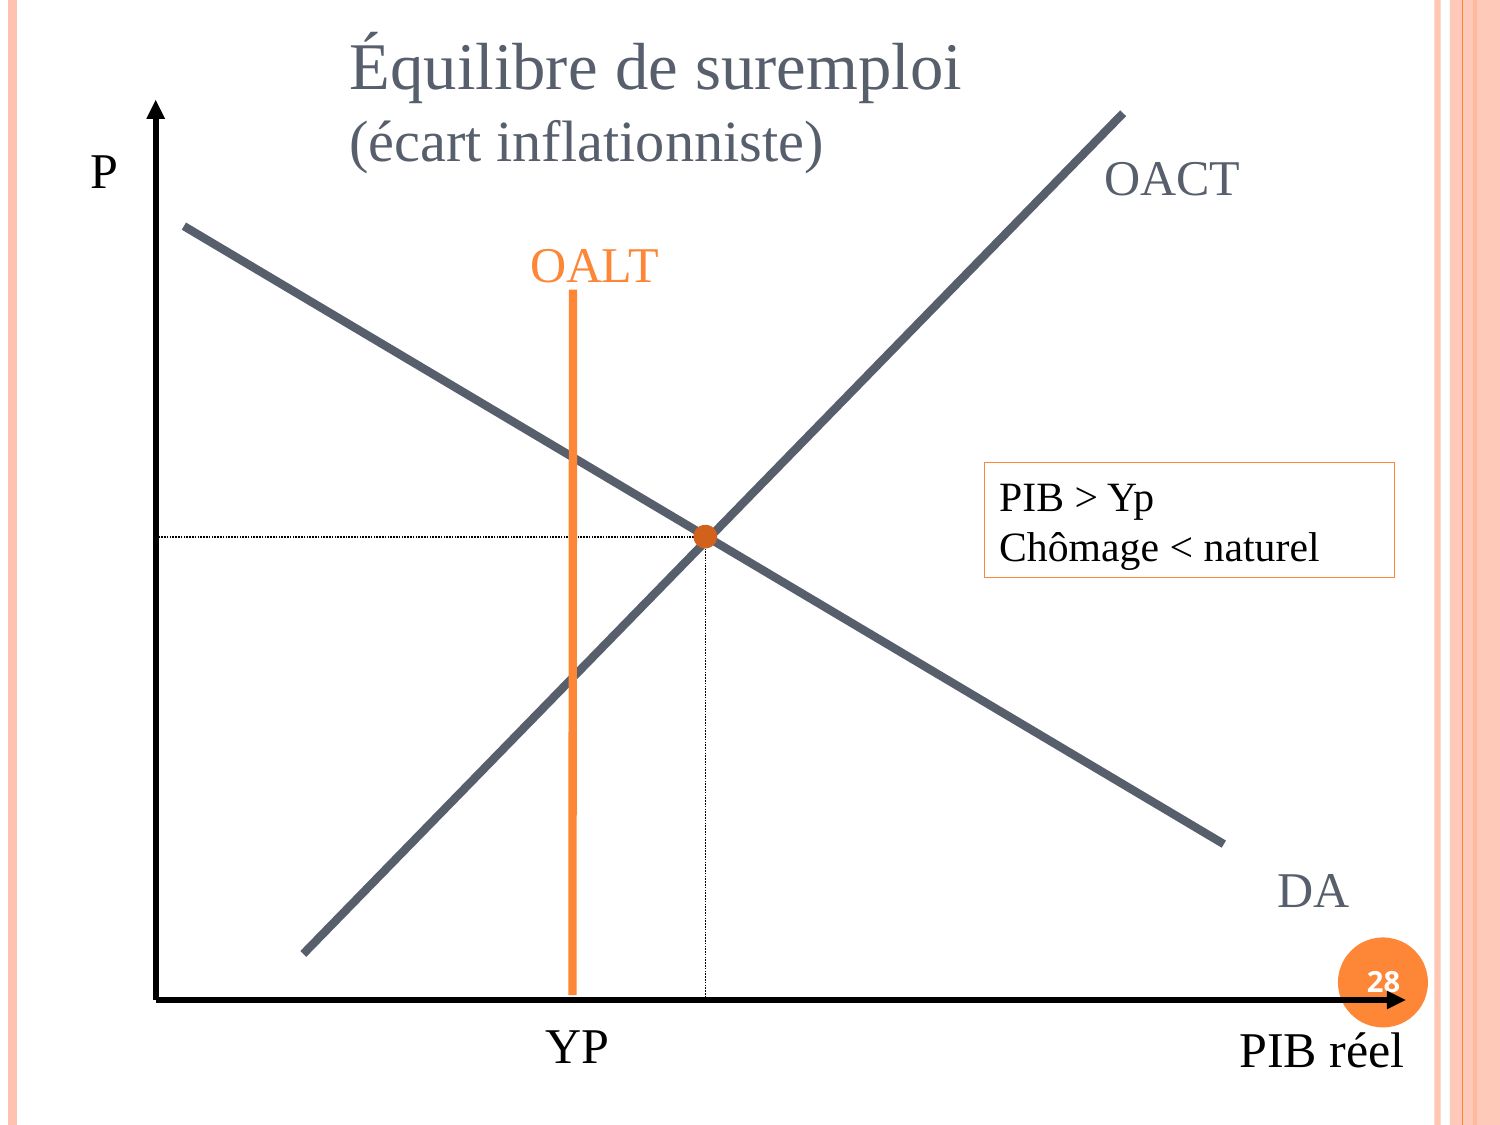

Équilibre de suremploi
(écart inflationniste)
P
OACT
OALT
PIB > Yp
Chômage < naturel
DA
YP
PIB réel